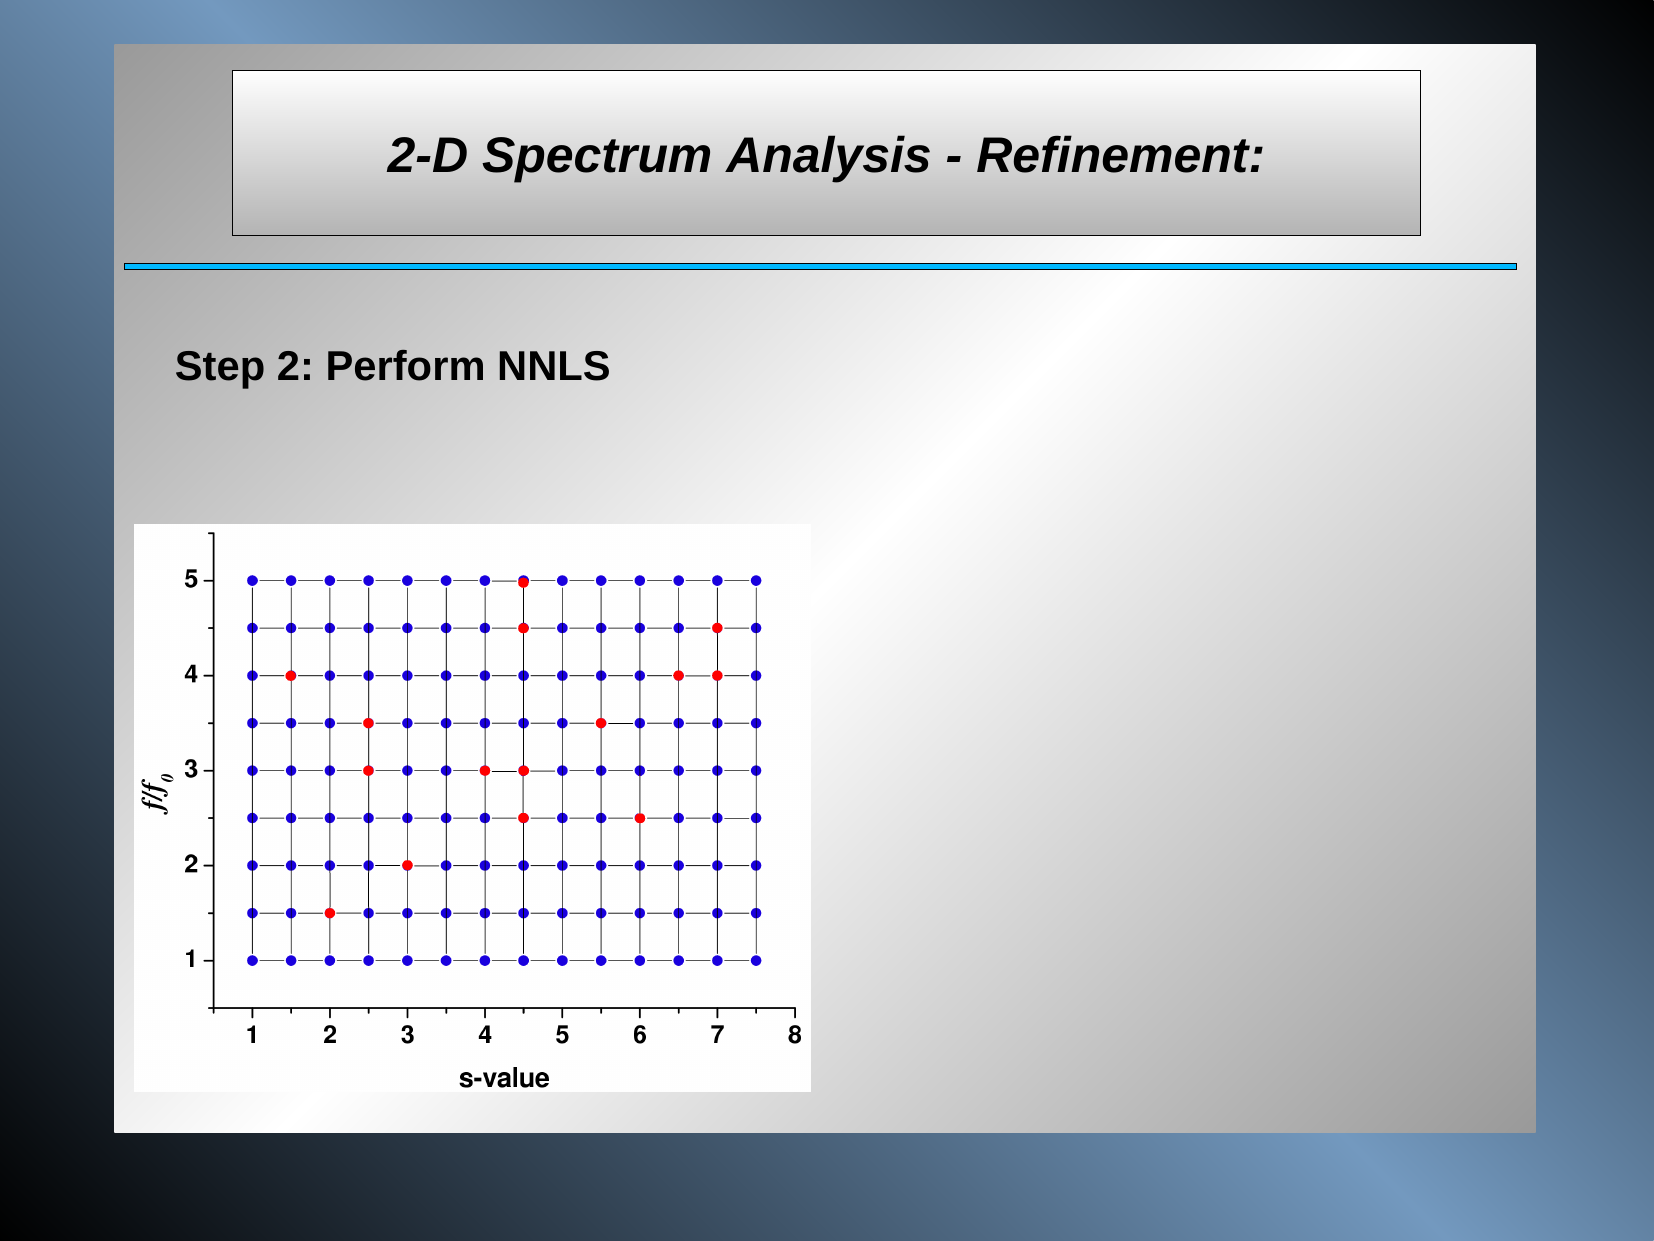

2-D Spectrum Analysis - Refinement:
Step 2: Perform NNLS